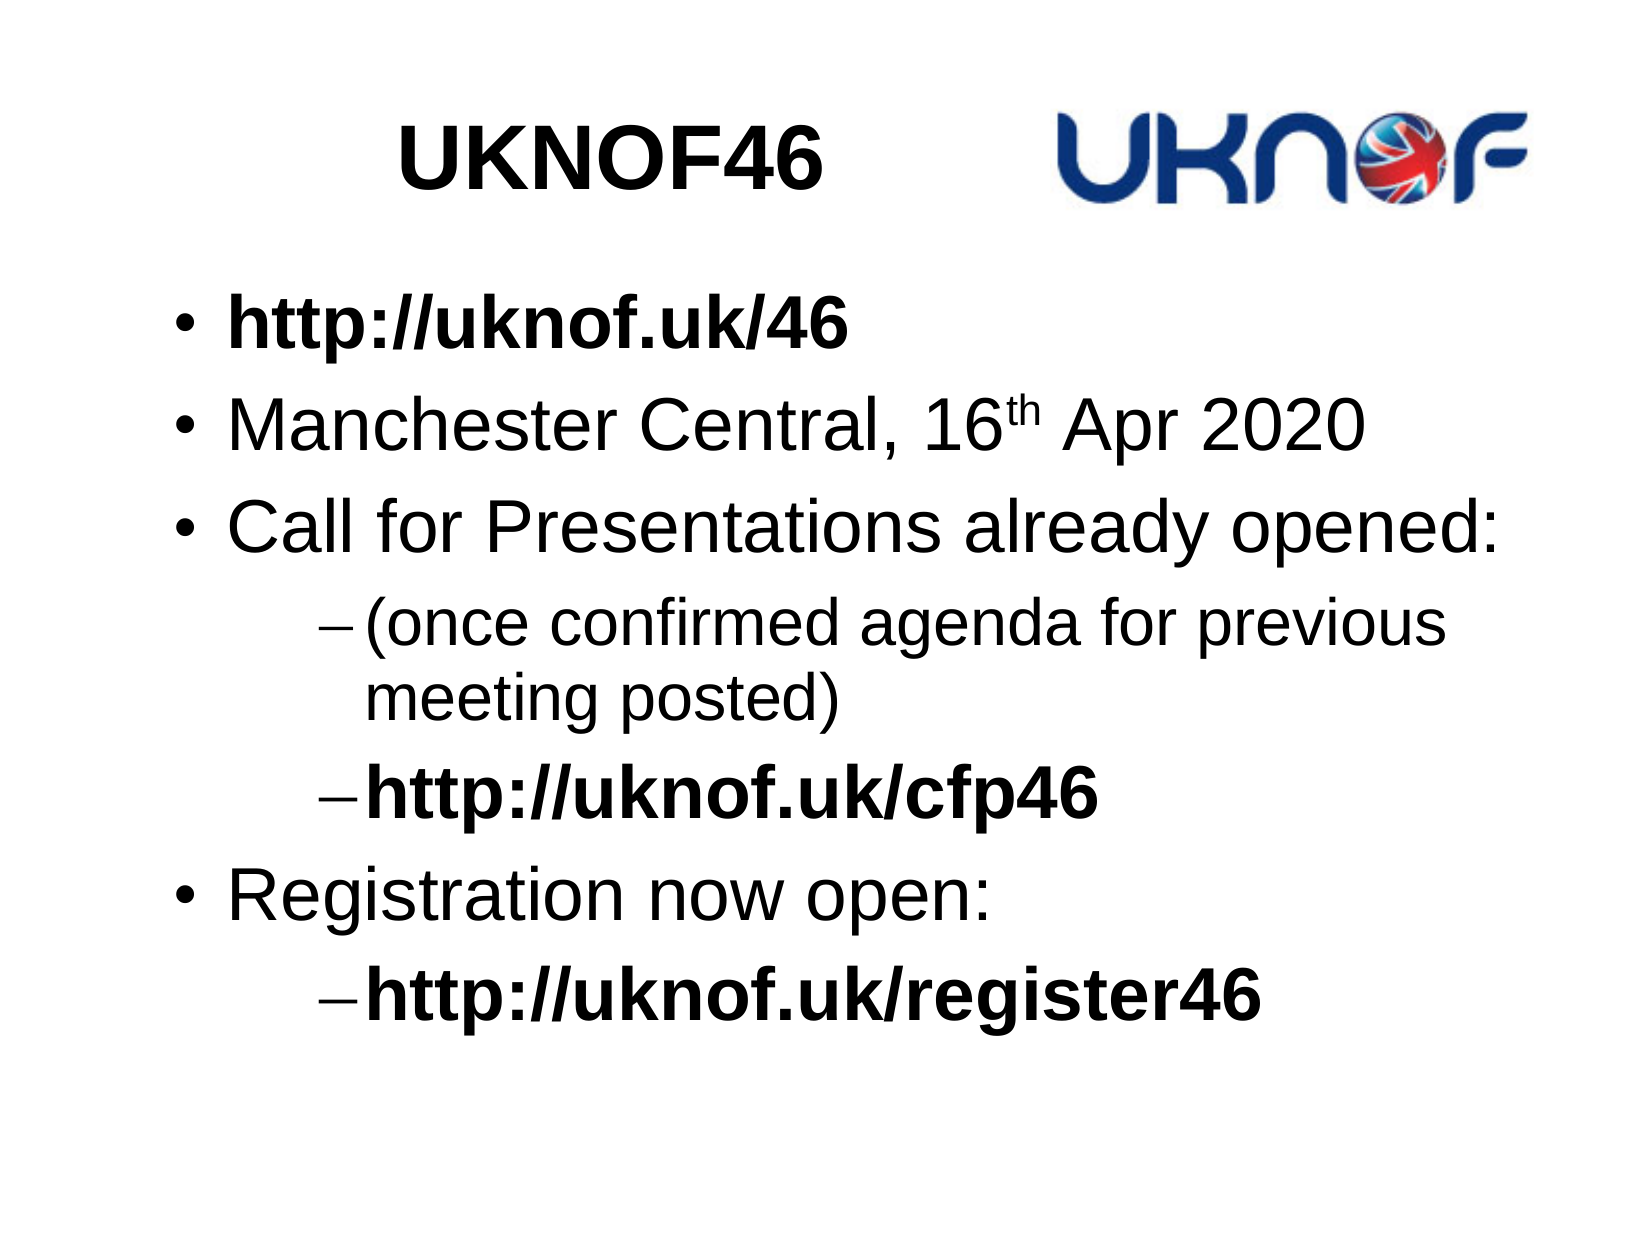

# UKNOF46
http://uknof.uk/46
Manchester Central, 16th Apr 2020
Call for Presentations already opened:
(once confirmed agenda for previous meeting posted)
http://uknof.uk/cfp46
Registration now open:
http://uknof.uk/register46